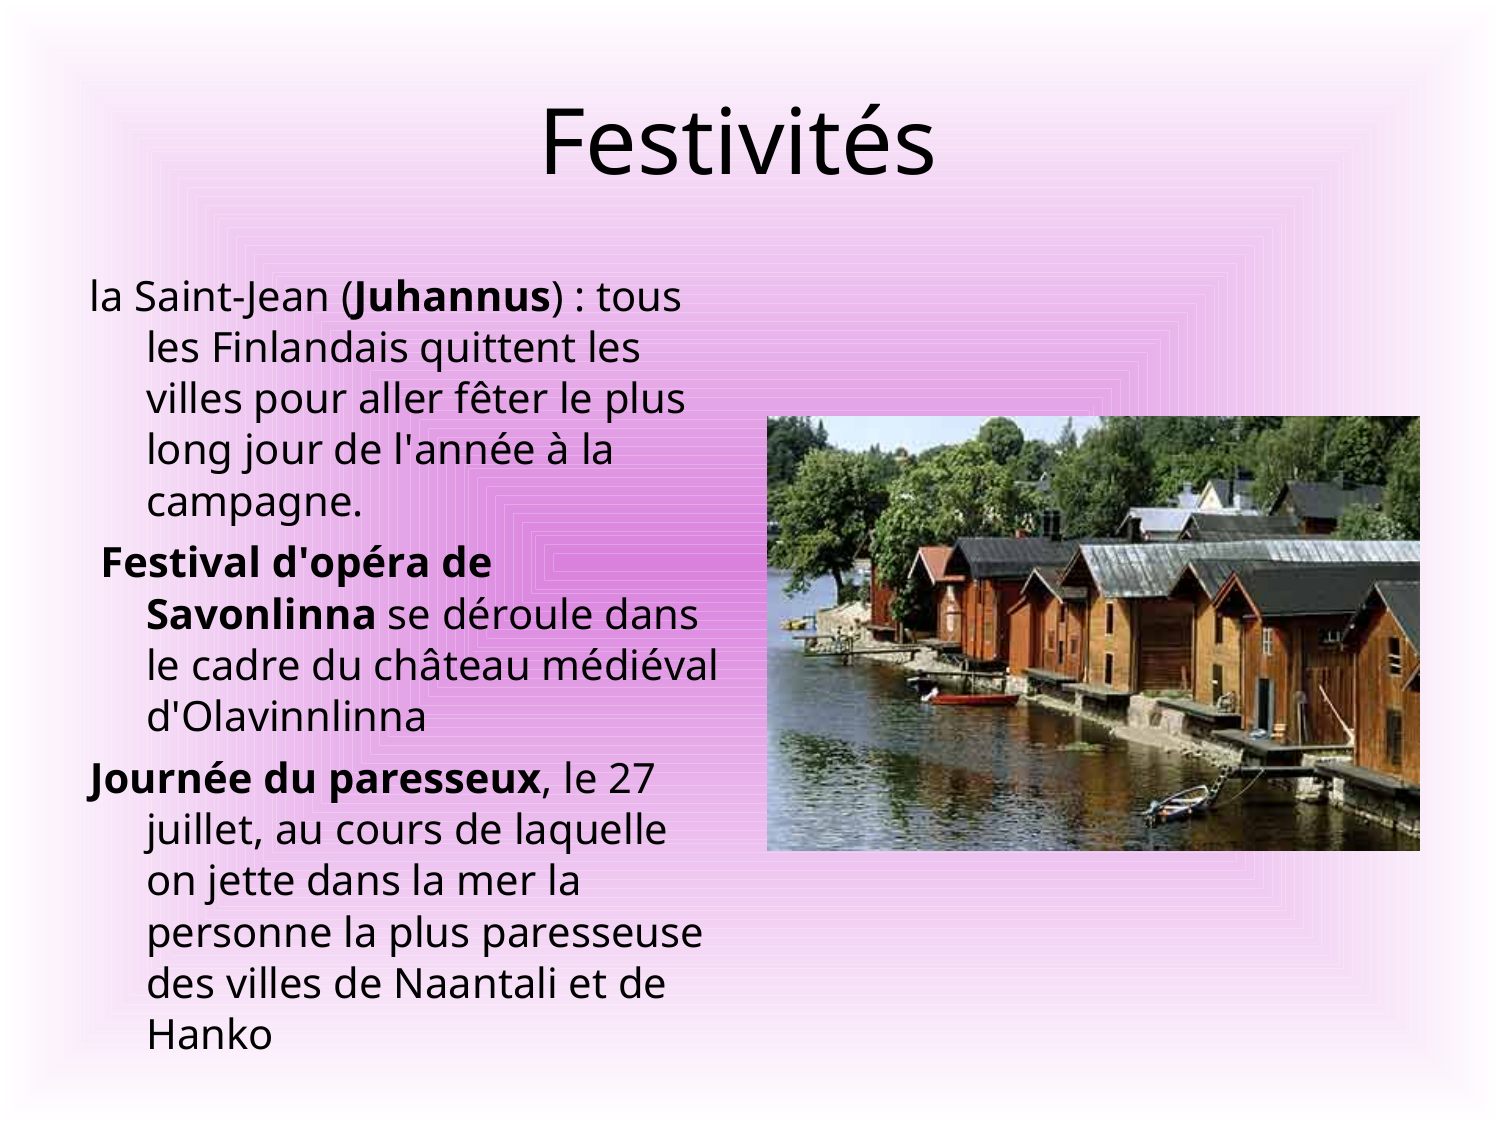

# Festivités
la Saint-Jean (Juhannus) : tous les Finlandais quittent les villes pour aller fêter le plus long jour de l'année à la campagne.
 Festival d'opéra de Savonlinna se déroule dans le cadre du château médiéval d'Olavinnlinna
Journée du paresseux, le 27 juillet, au cours de laquelle on jette dans la mer la personne la plus paresseuse des villes de Naantali et de Hanko